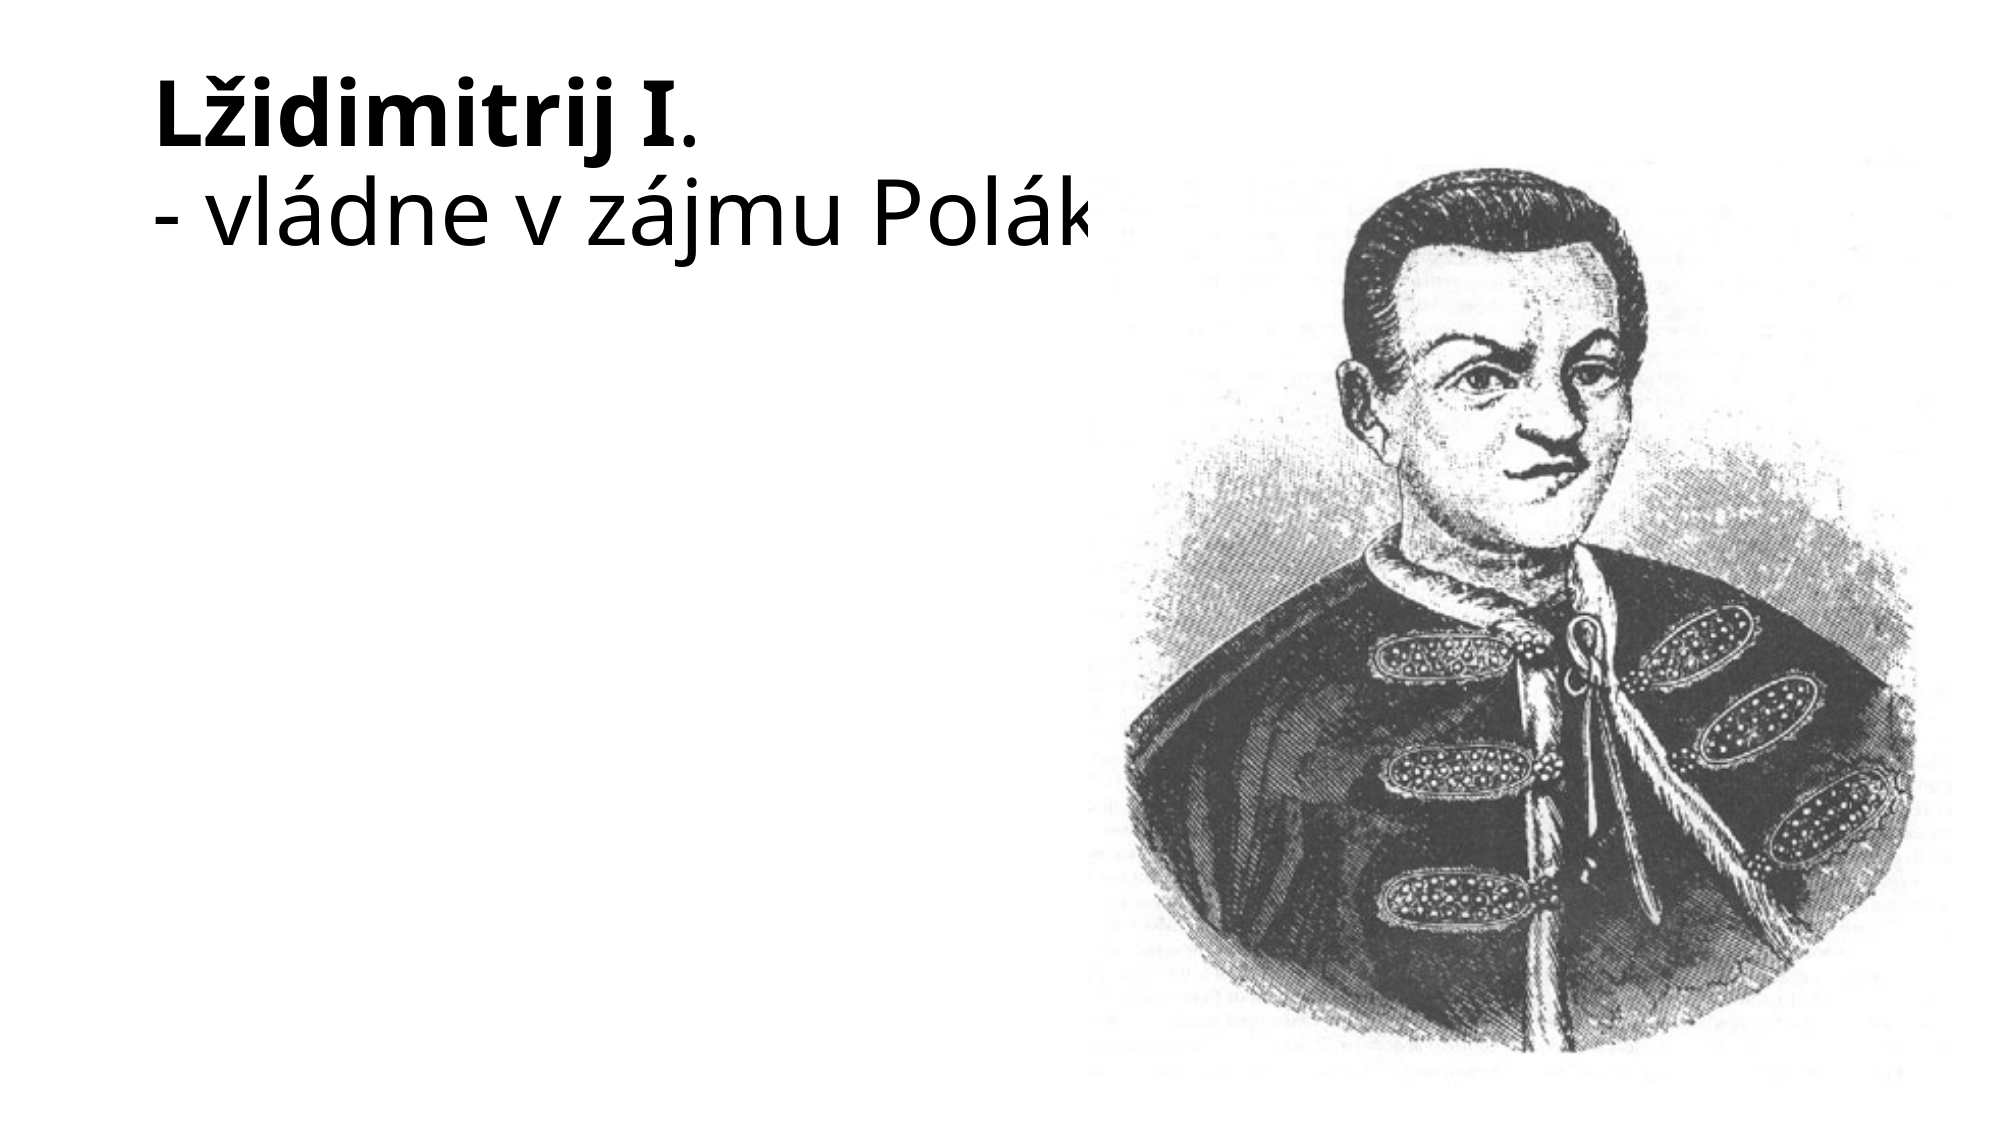

# Lžidimitrij I. - vládne v zájmu Poláků